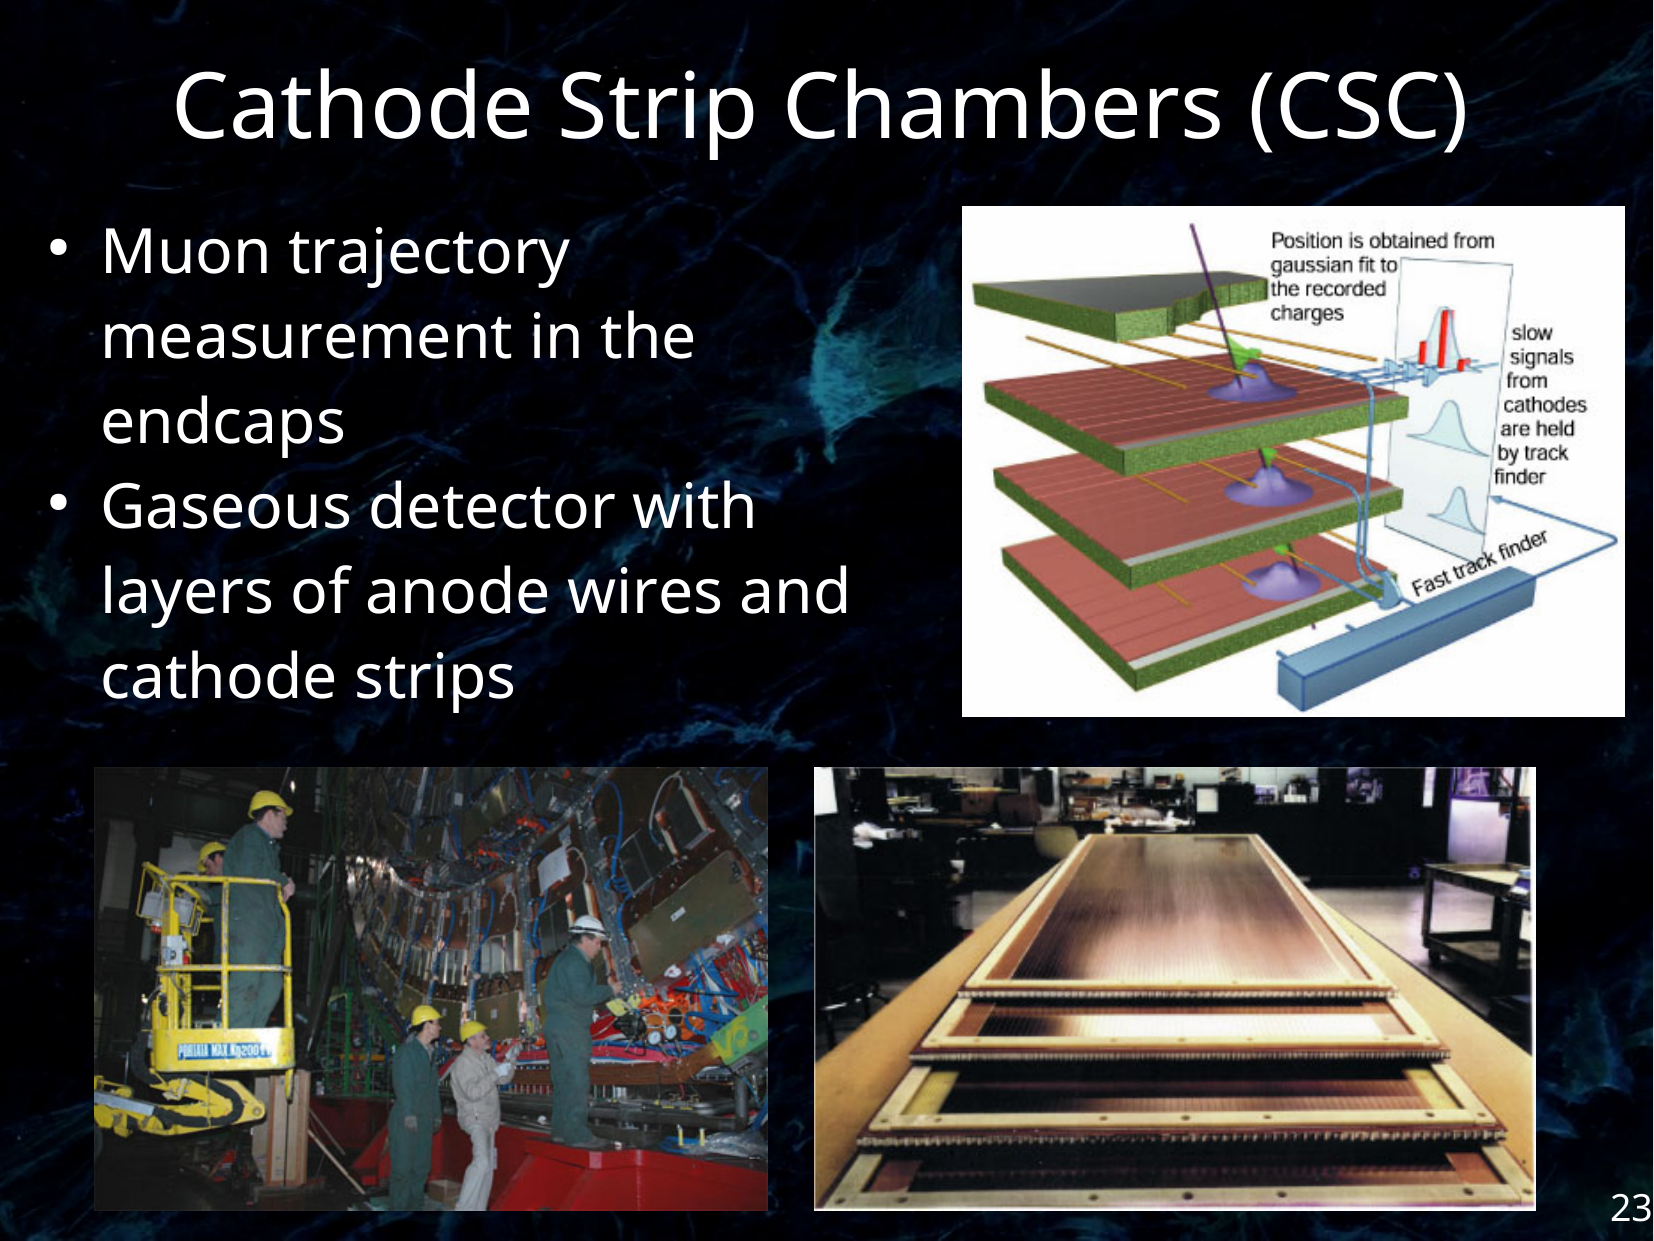

# Cathode Strip Chambers (CSC)
Muon trajectory measurement in the endcaps
Gaseous detector with layers of anode wires and cathode strips
23